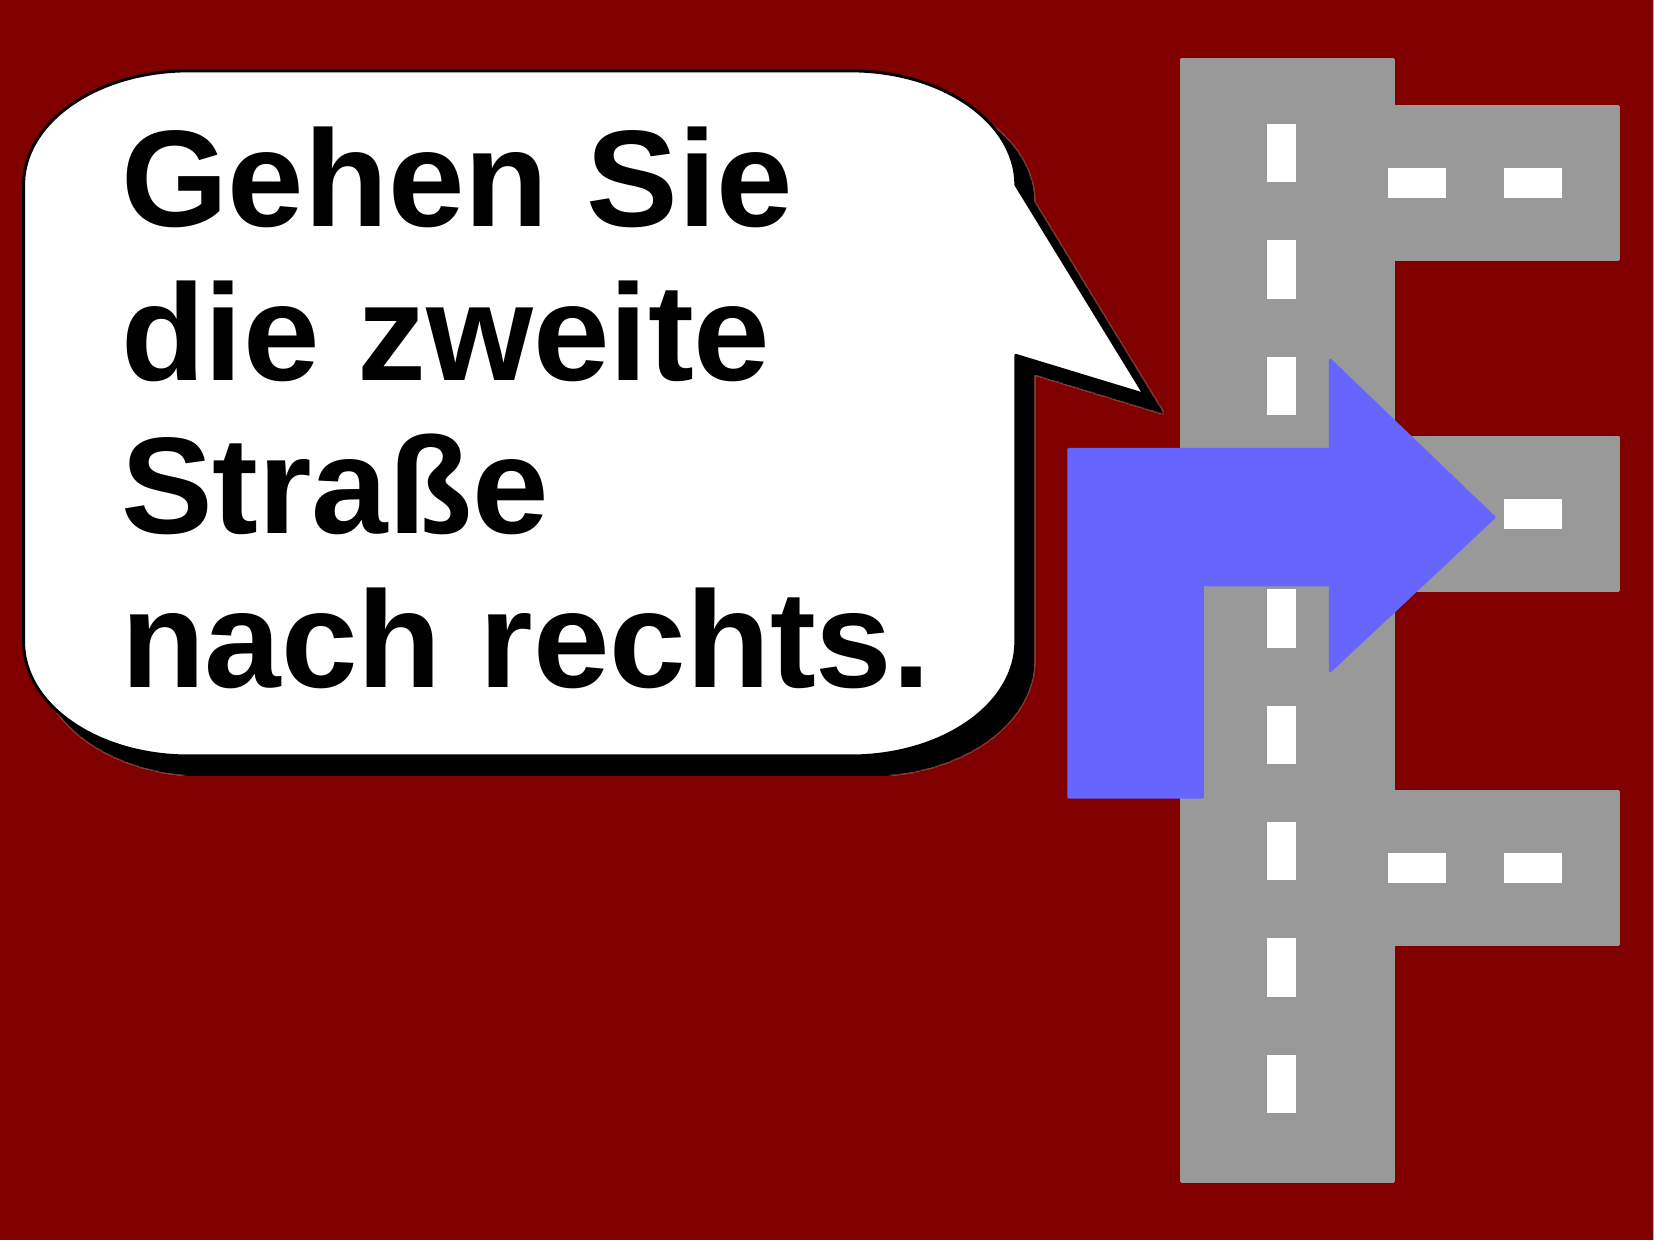

Gehen Sie
die zweite
Straße
nach rechts.